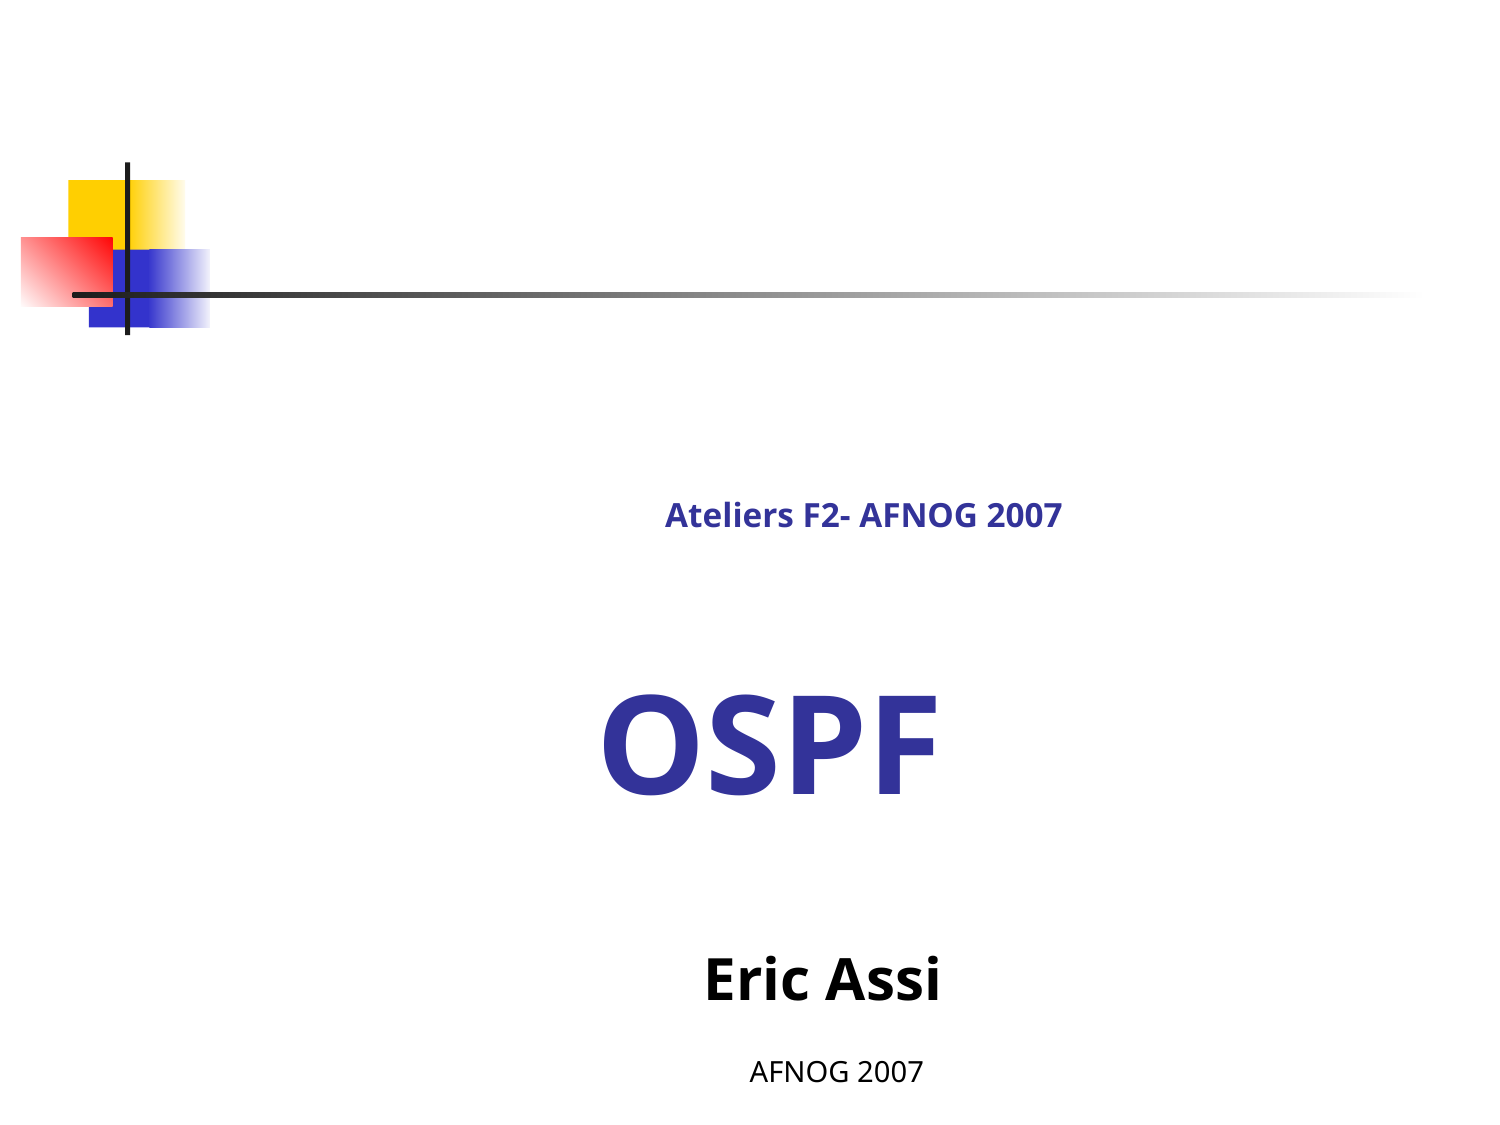

# Ateliers F2- AFNOG 2007
 OSPF
Eric Assi
AFNOG 2007